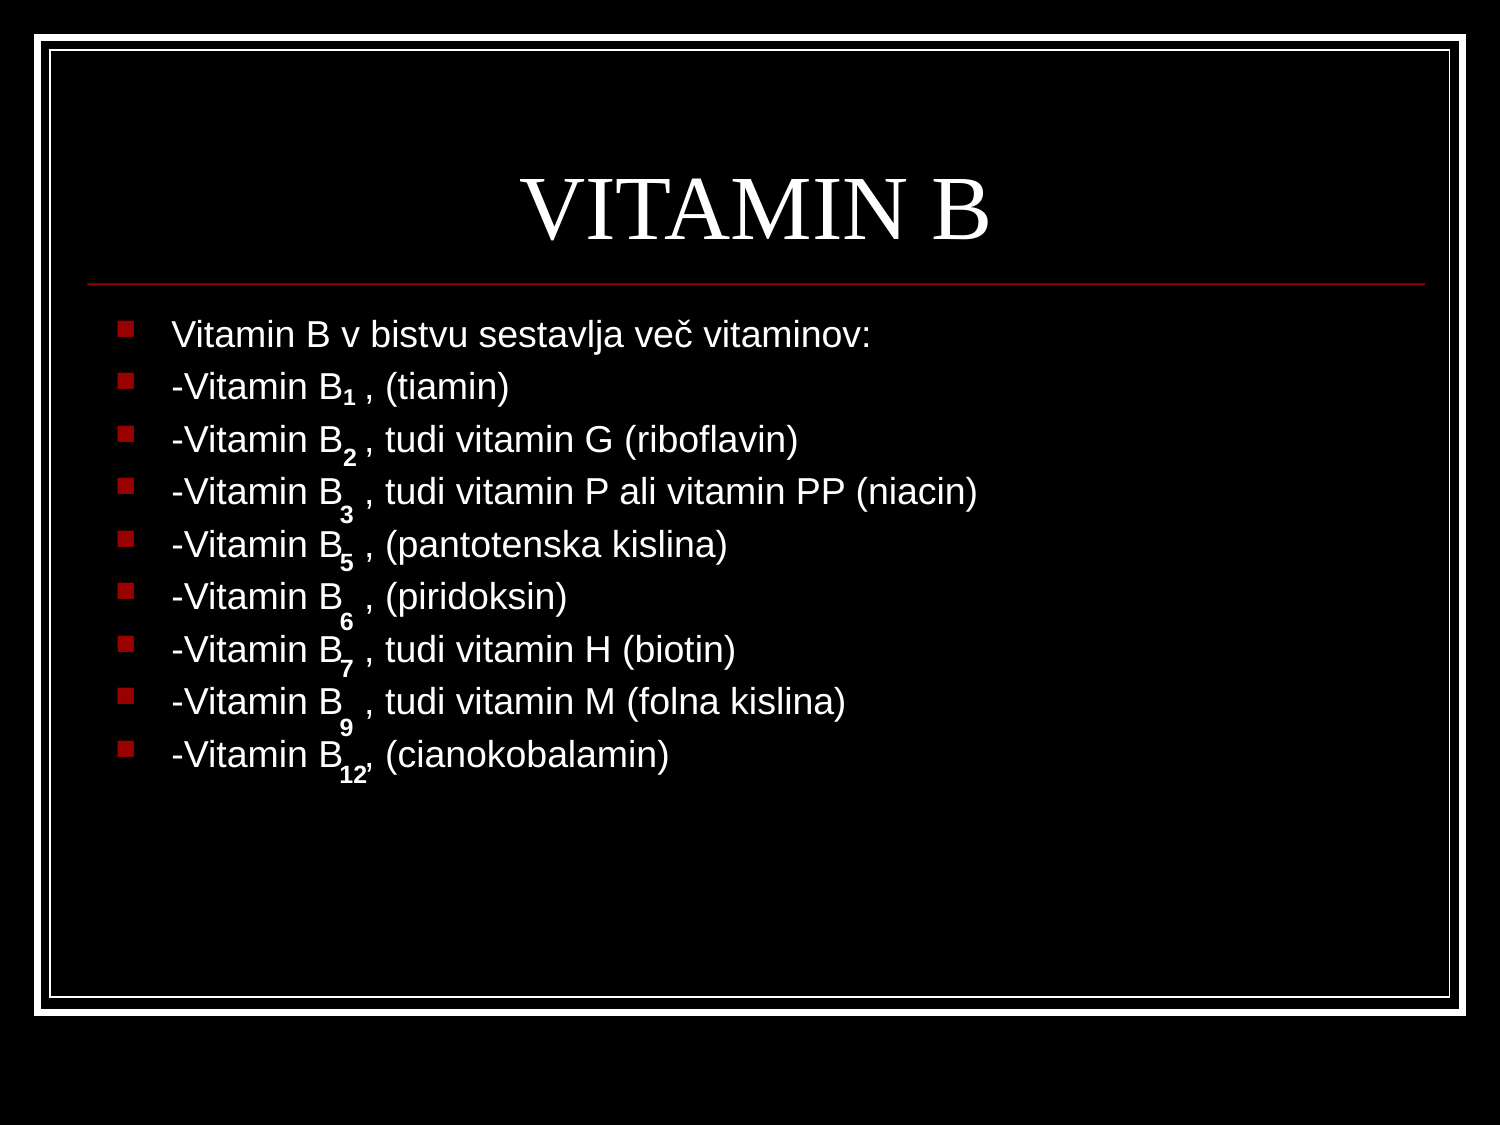

# VITAMIN B
Vitamin B v bistvu sestavlja več vitaminov:
-Vitamin B , (tiamin)
-Vitamin B , tudi vitamin G (riboflavin)
-Vitamin B , tudi vitamin P ali vitamin PP (niacin)
-Vitamin B , (pantotenska kislina)
-Vitamin B , (piridoksin)
-Vitamin B , tudi vitamin H (biotin)
-Vitamin B , tudi vitamin M (folna kislina)
-Vitamin B , (cianokobalamin)
1
2
3
5
6
7
9
12